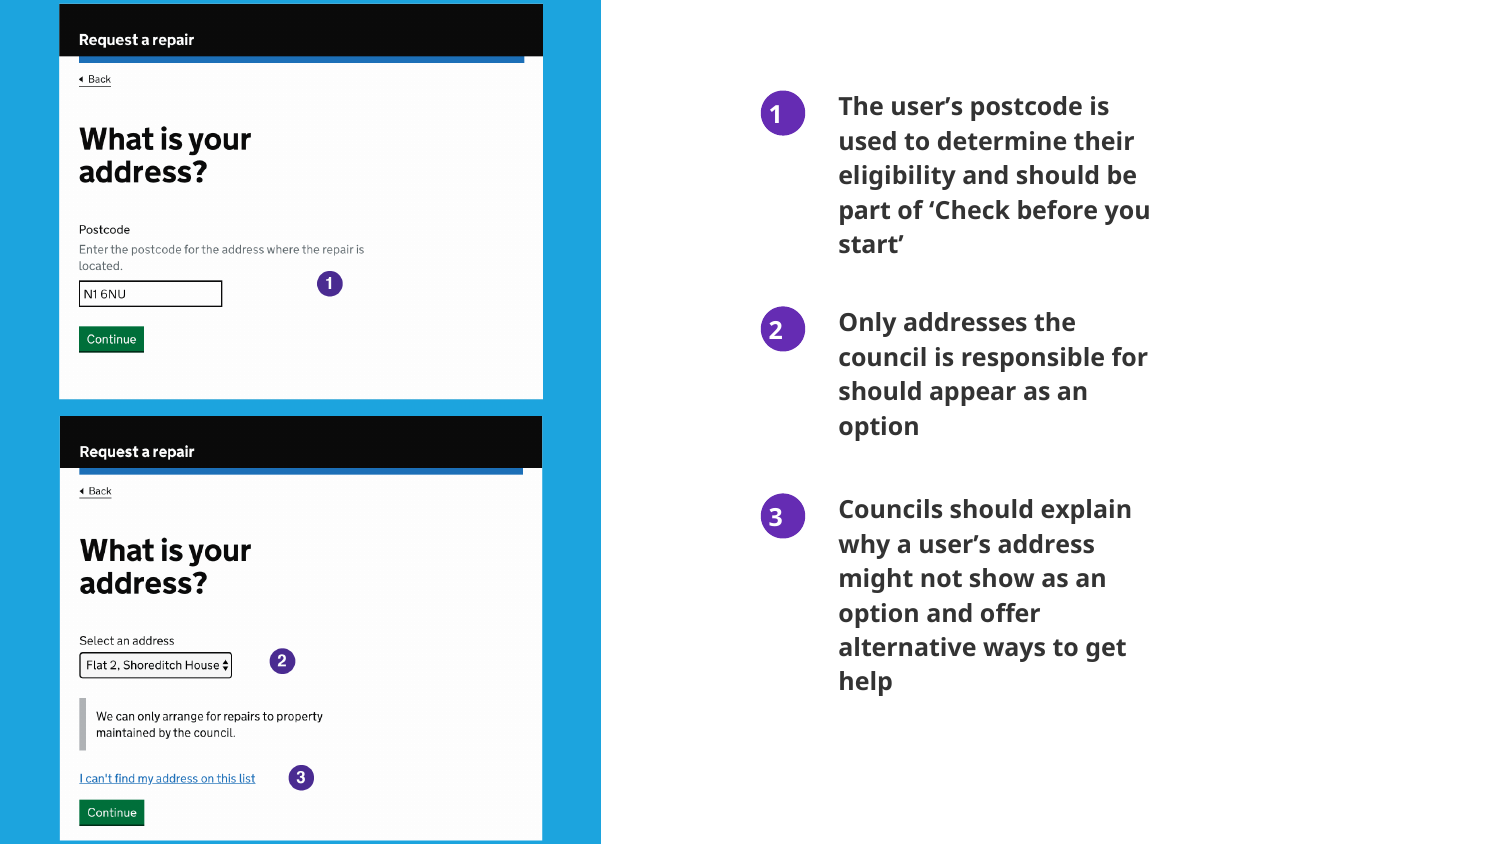

The user’s postcode is used to determine their eligibility and should be part of ‘Check before you start’
1
Only addresses the council is responsible for should appear as an option
2
Councils should explain why a user’s address might not show as an option and offer alternative ways to get help
3